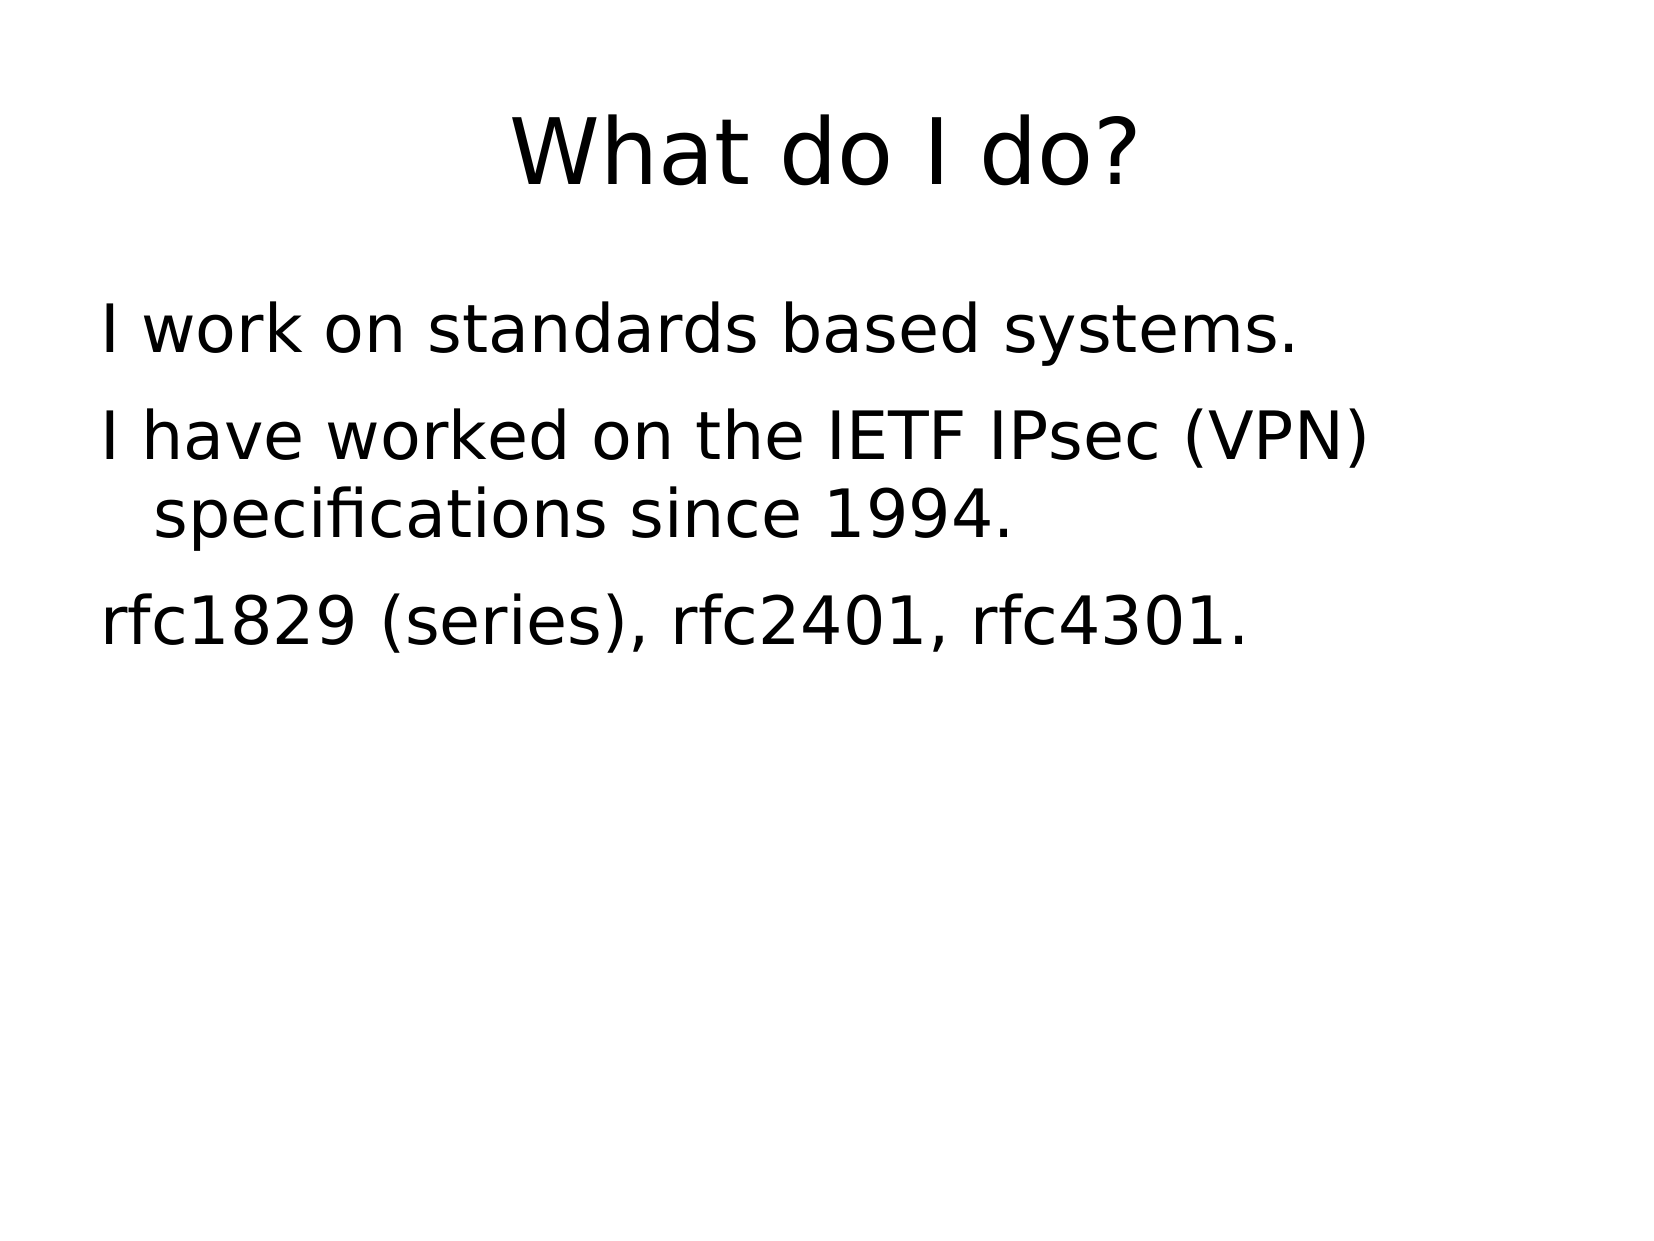

# What do I do?
I work on standards based systems.
I have worked on the IETF IPsec (VPN) specifications since 1994.
rfc1829 (series), rfc2401, rfc4301.